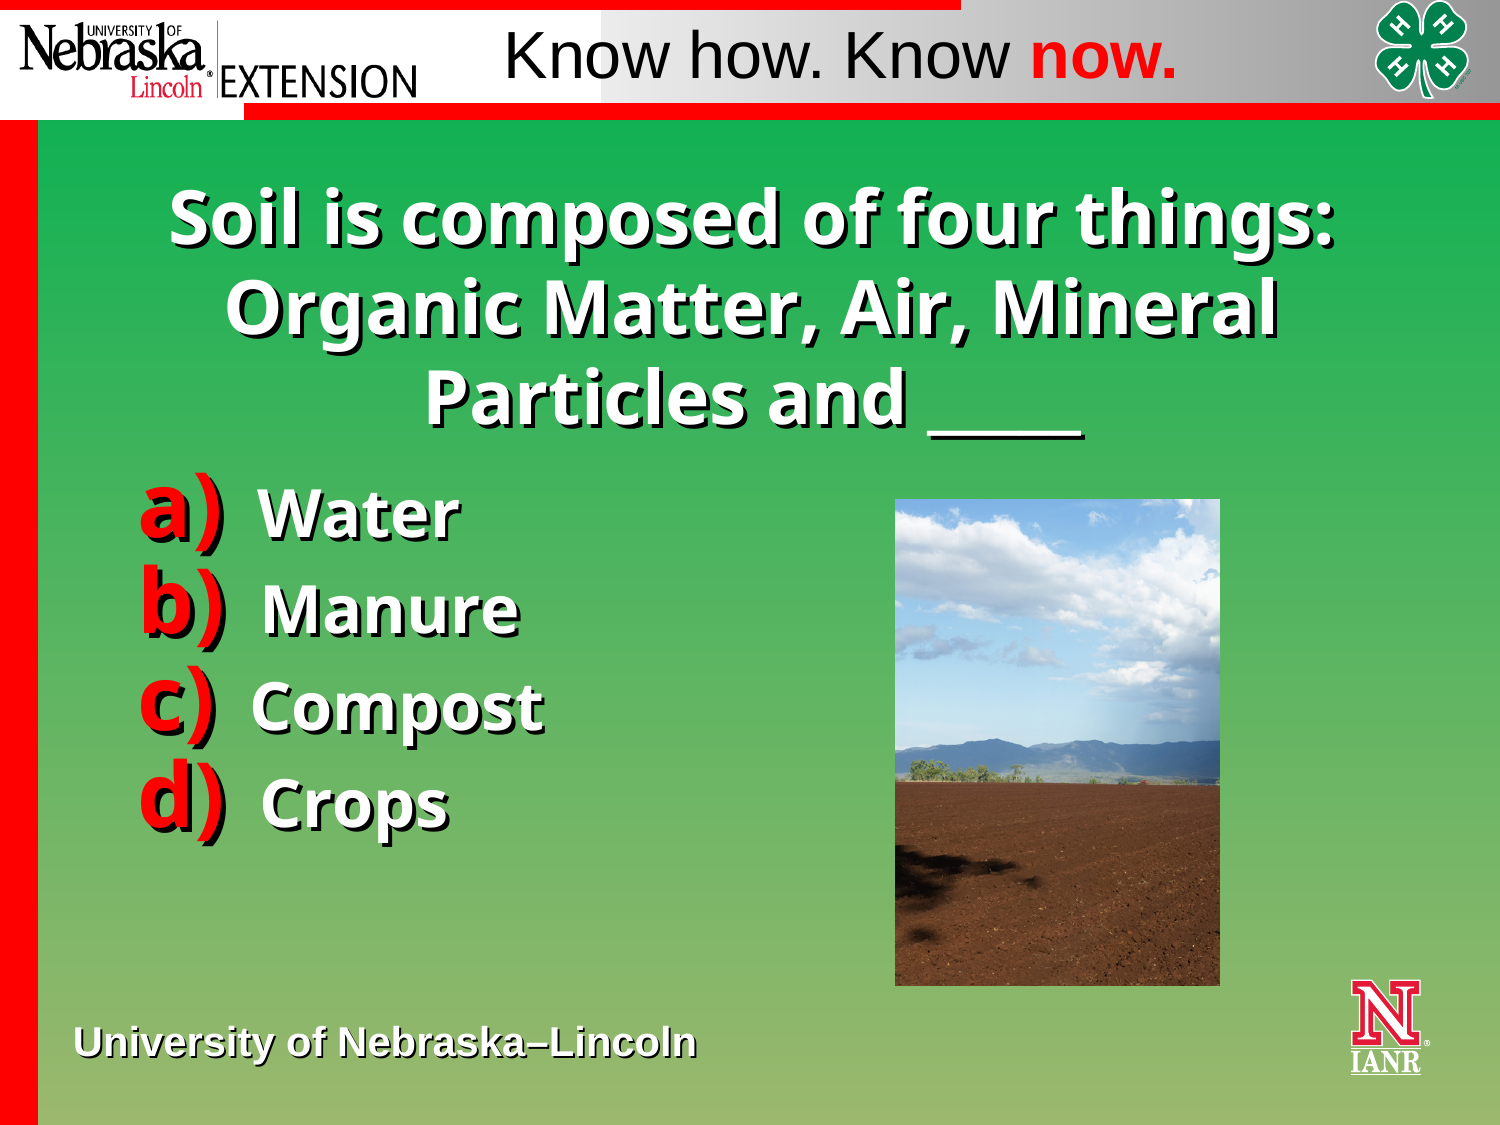

# Soil is composed of four things: Organic Matter, Air, Mineral Particles and _____
 Water
 Manure
 Compost
 Crops